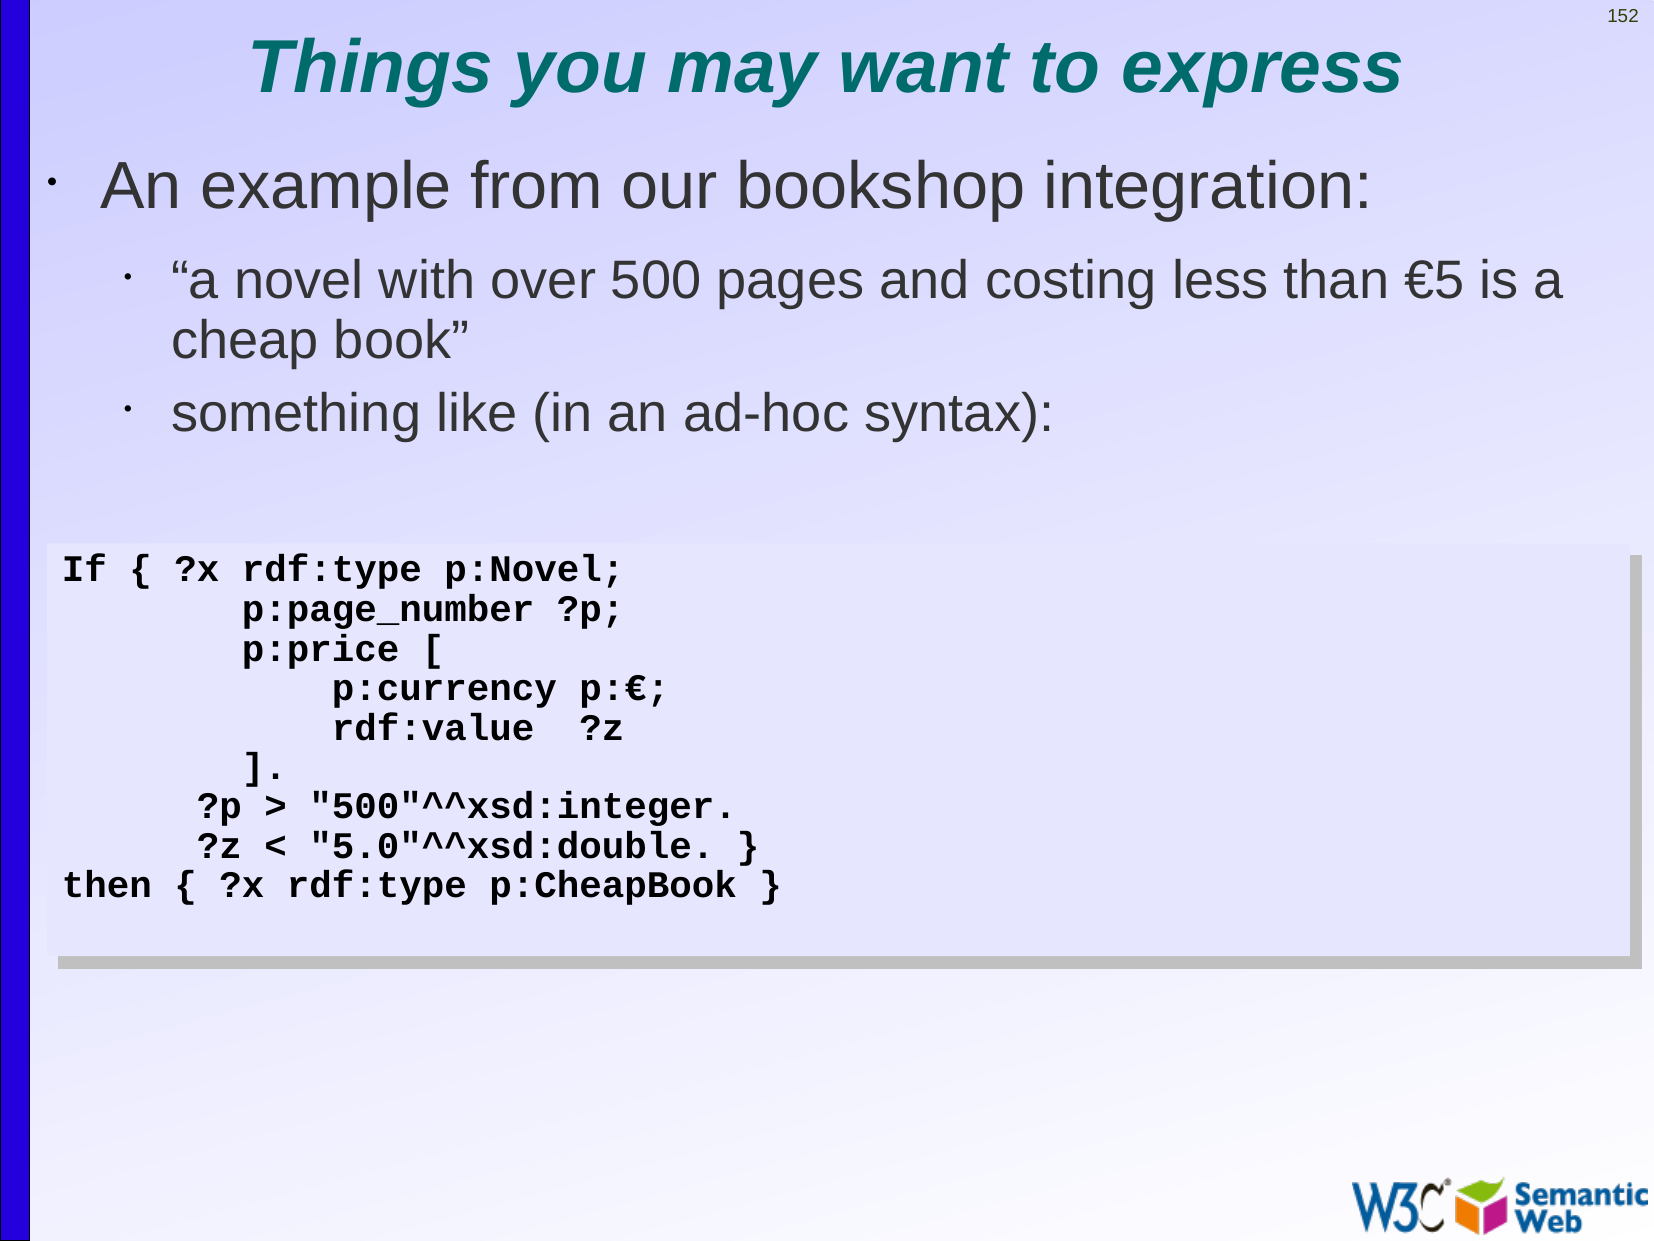

# Things you may want to express
An example from our bookshop integration:
“a novel with over 500 pages and costing less than €5 is a cheap book”
something like (in an ad-hoc syntax):
If { ?x rdf:type p:Novel;
 p:page_number ?p;
 p:price [
 p:currency p:€;
 rdf:value ?z
 ].
 ?p > "500"^^xsd:integer.
 ?z < "5.0"^^xsd:double. }
then { ?x rdf:type p:CheapBook }